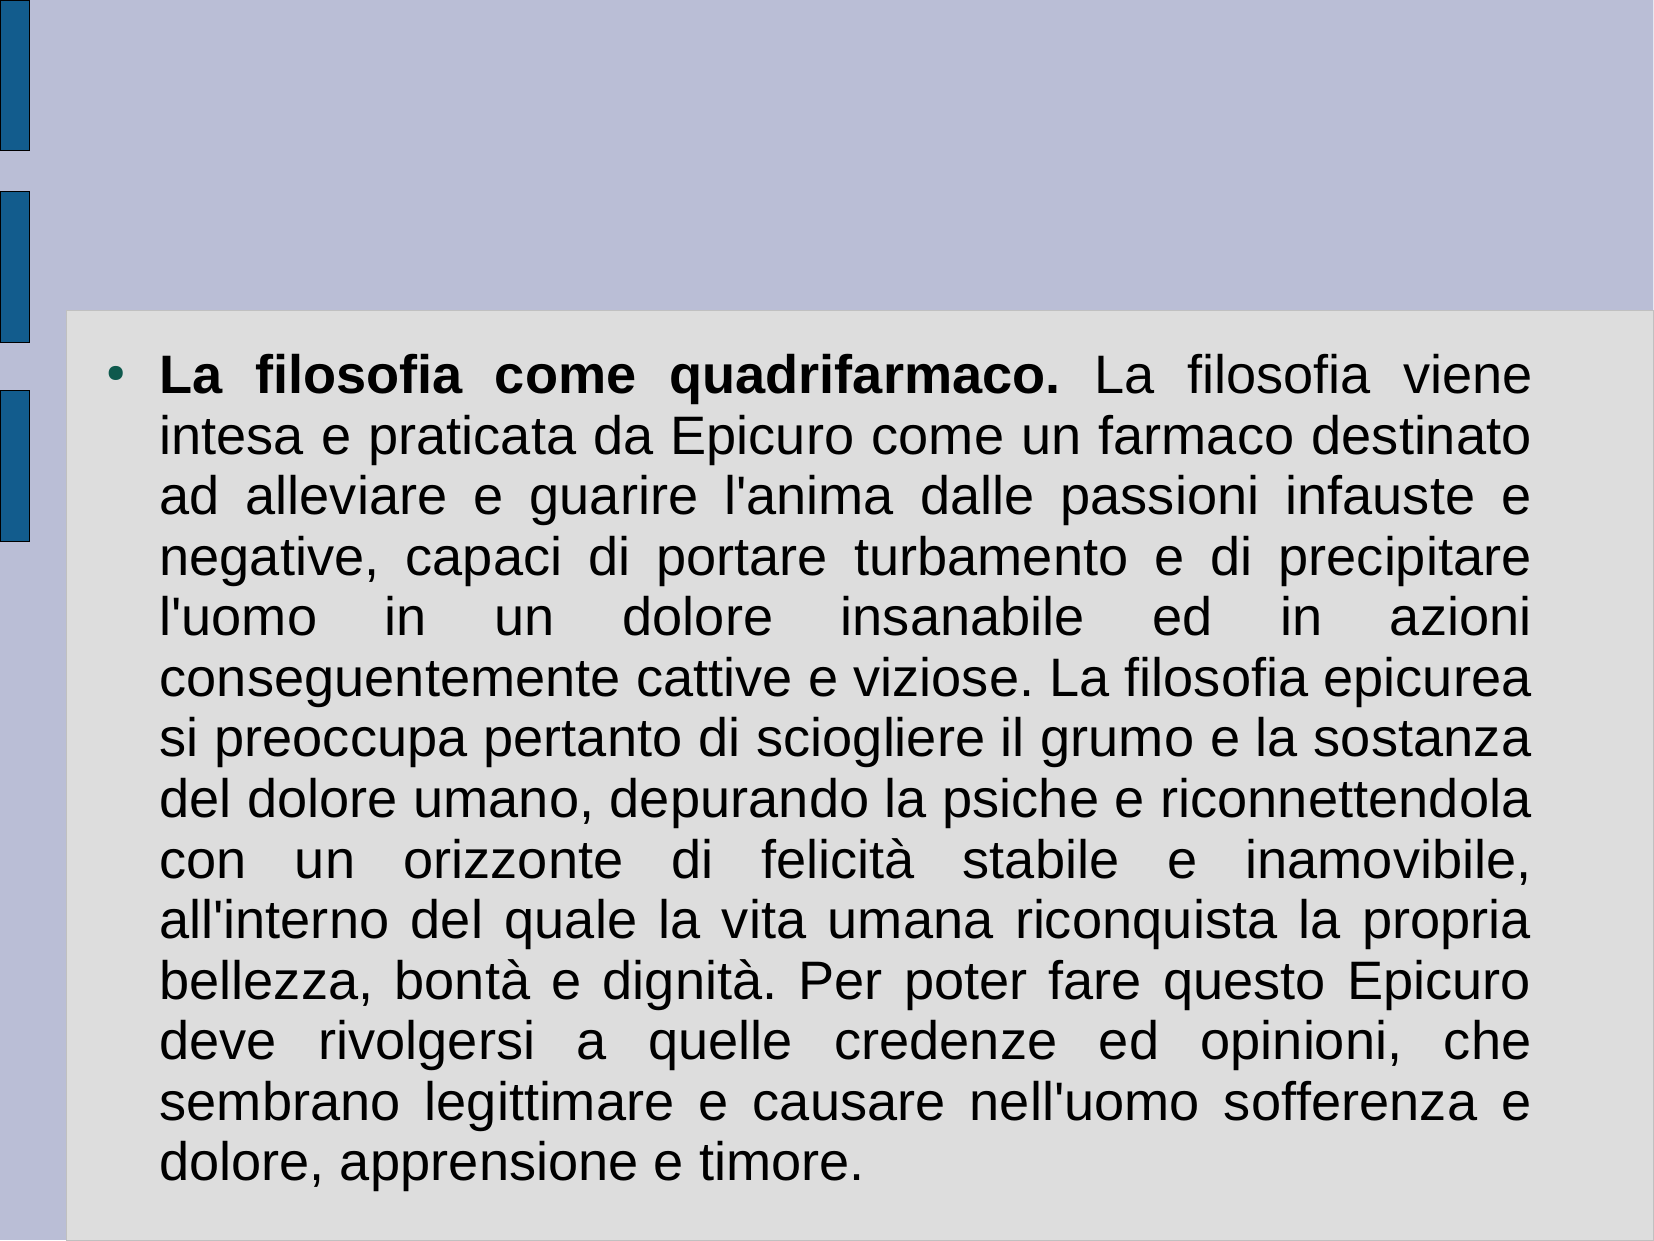

#
La filosofia come quadrifarmaco. La filosofia viene intesa e praticata da Epicuro come un farmaco destinato ad alleviare e guarire l'anima dalle passioni infauste e negative, capaci di portare turbamento e di precipitare l'uomo in un dolore insanabile ed in azioni conseguentemente cattive e viziose. La filosofia epicurea si preoccupa pertanto di sciogliere il grumo e la sostanza del dolore umano, depurando la psiche e riconnettendola con un orizzonte di felicità stabile e inamovibile, all'interno del quale la vita umana riconquista la propria bellezza, bontà e dignità. Per poter fare questo Epicuro deve rivolgersi a quelle credenze ed opinioni, che sembrano legittimare e causare nell'uomo sofferenza e dolore, apprensione e timore.